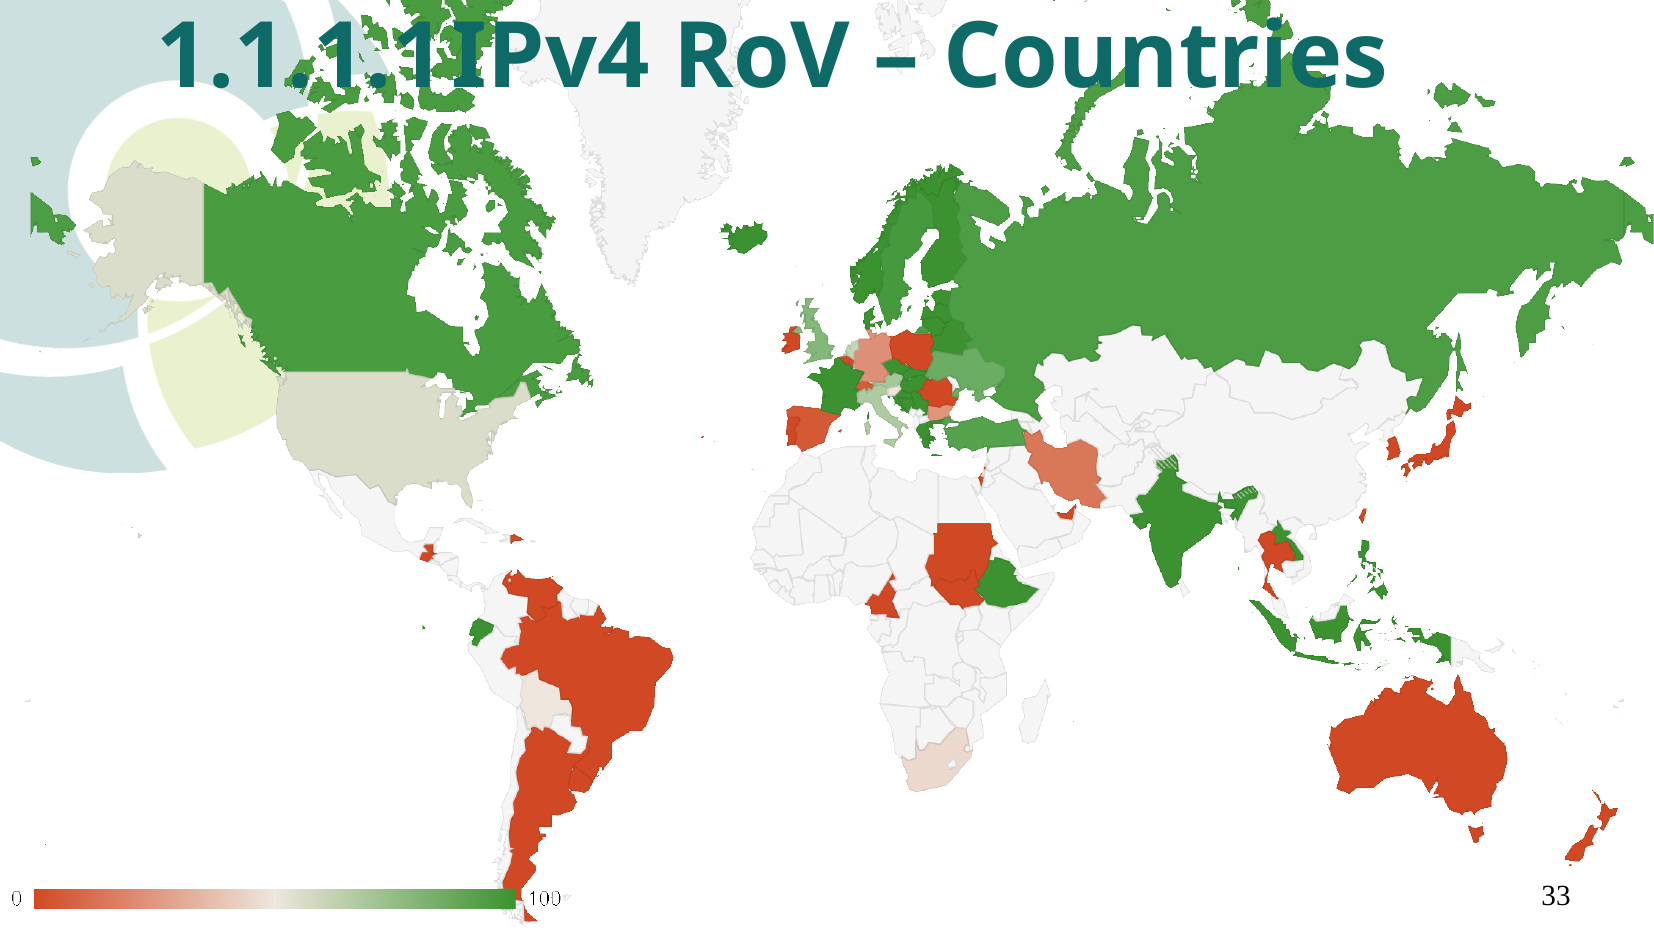

# 1.1.1.1	IPv4 RoV – Countries
33